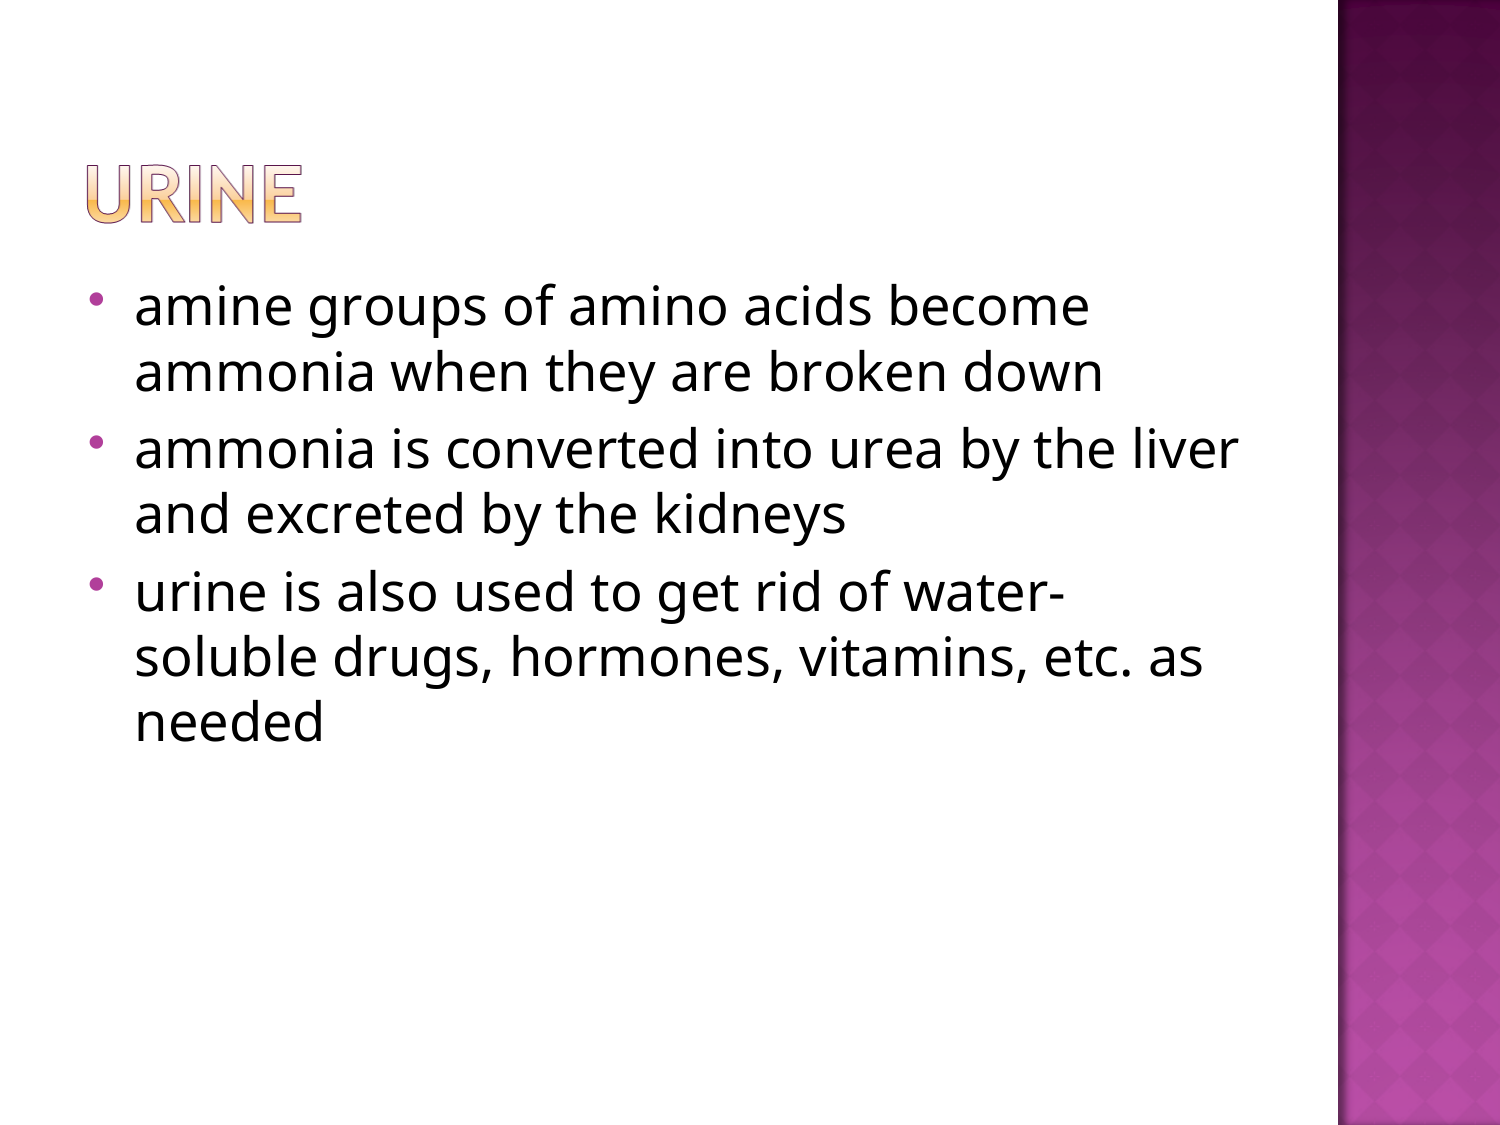

# amine groups of amino acids become ammonia when they are broken down
ammonia is converted into urea by the liver and excreted by the kidneys
urine is also used to get rid of water-soluble drugs, hormones, vitamins, etc. as needed